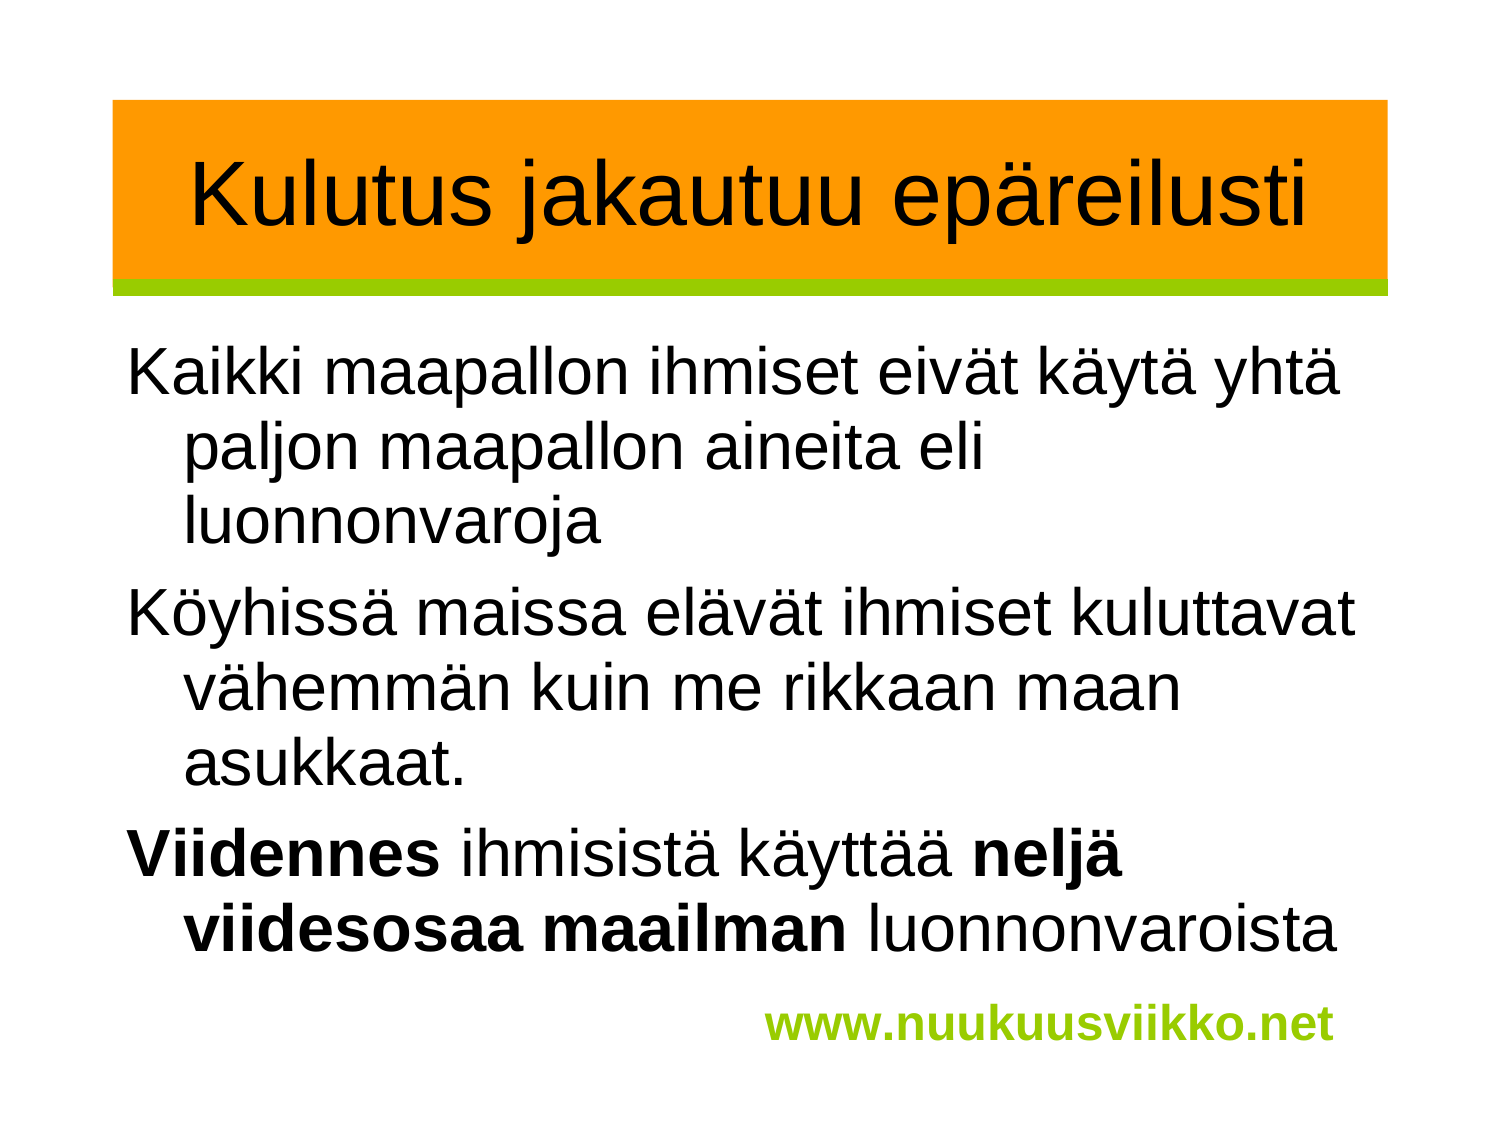

# Kulutus jakautuu epäreilusti
Kaikki maapallon ihmiset eivät käytä yhtä paljon maapallon aineita eli luonnonvaroja
Köyhissä maissa elävät ihmiset kuluttavat vähemmän kuin me rikkaan maan asukkaat.
Viidennes ihmisistä käyttää neljä viidesosaa maailman luonnonvaroista
www.nuukuusviikko.net